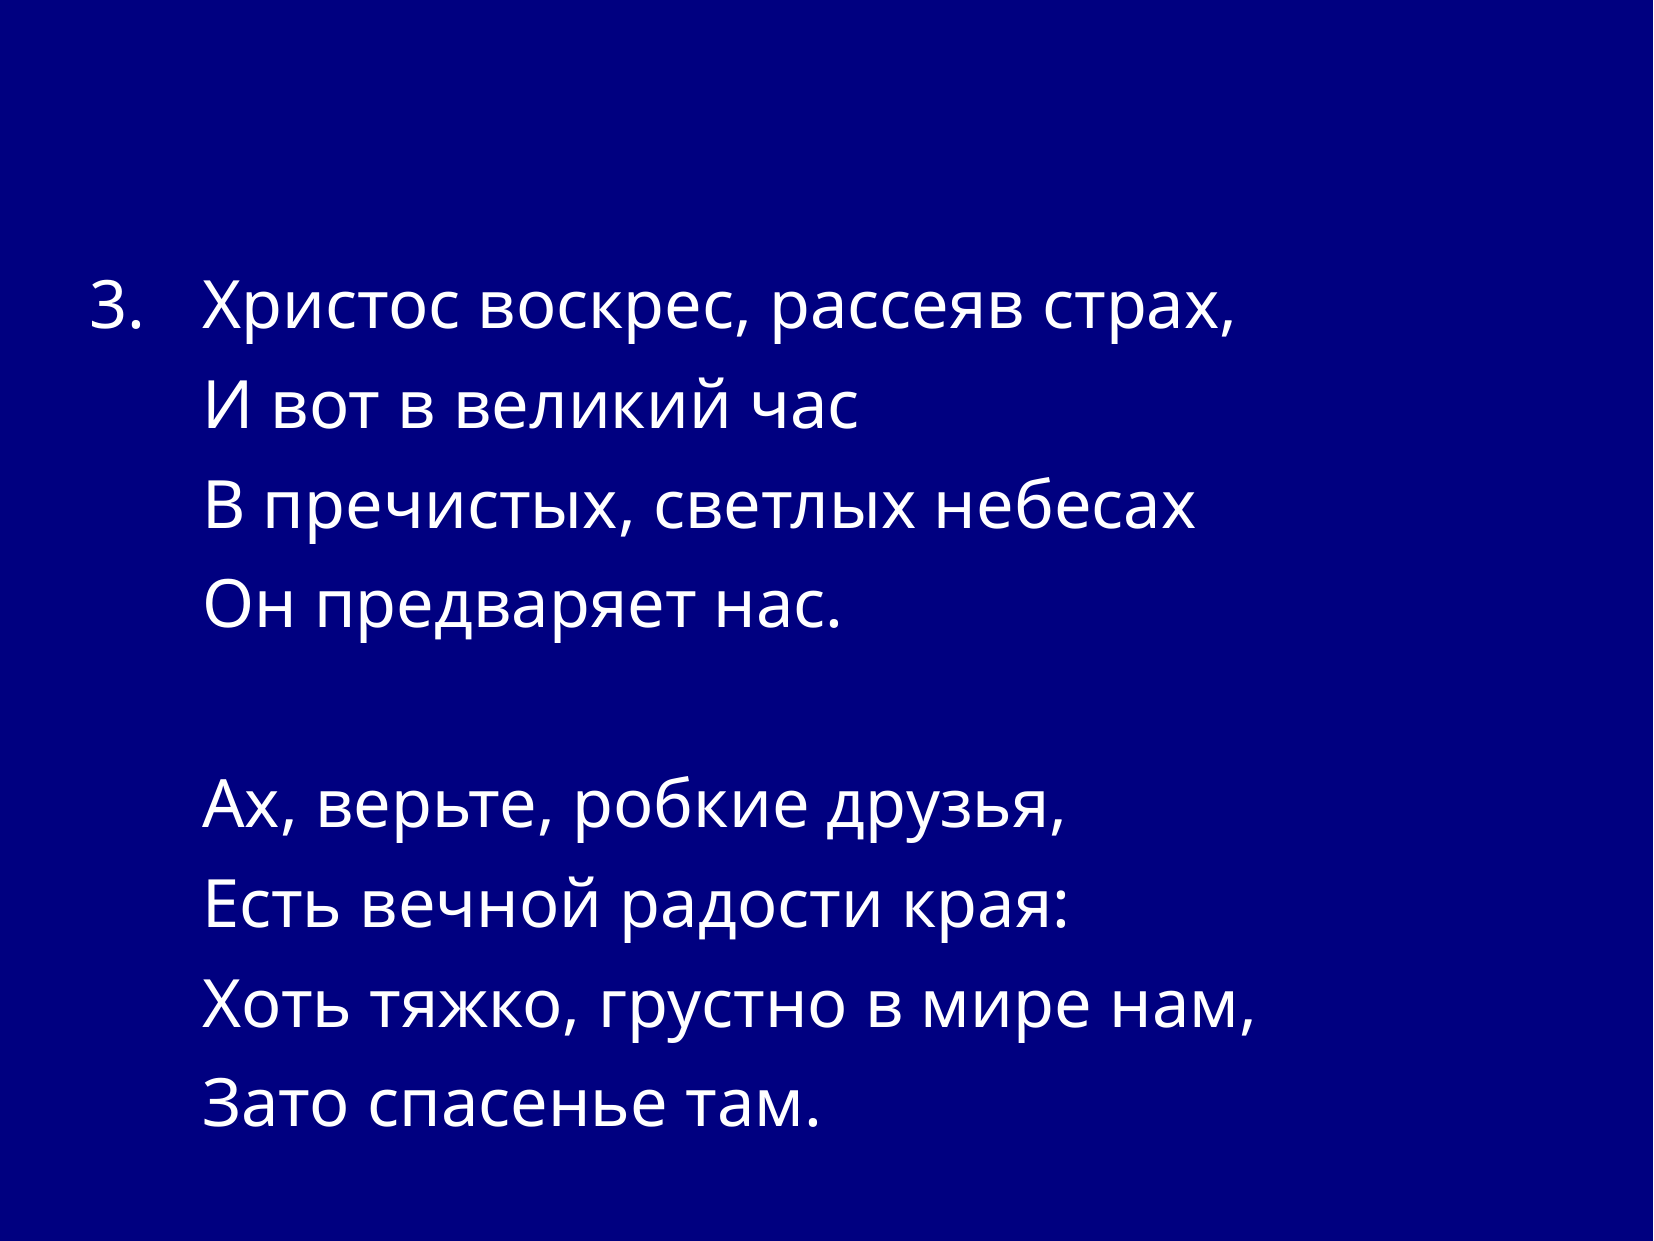

3.	Христос воскрес, рассеяв страх,
	И вот в великий час
	В пречистых, светлых небесах
	Он предваряет нас.
	Ах, верьте, робкие друзья,
	Есть вечной радости края:
	Хоть тяжко, грустно в мире нам,
	Зато спасенье там.